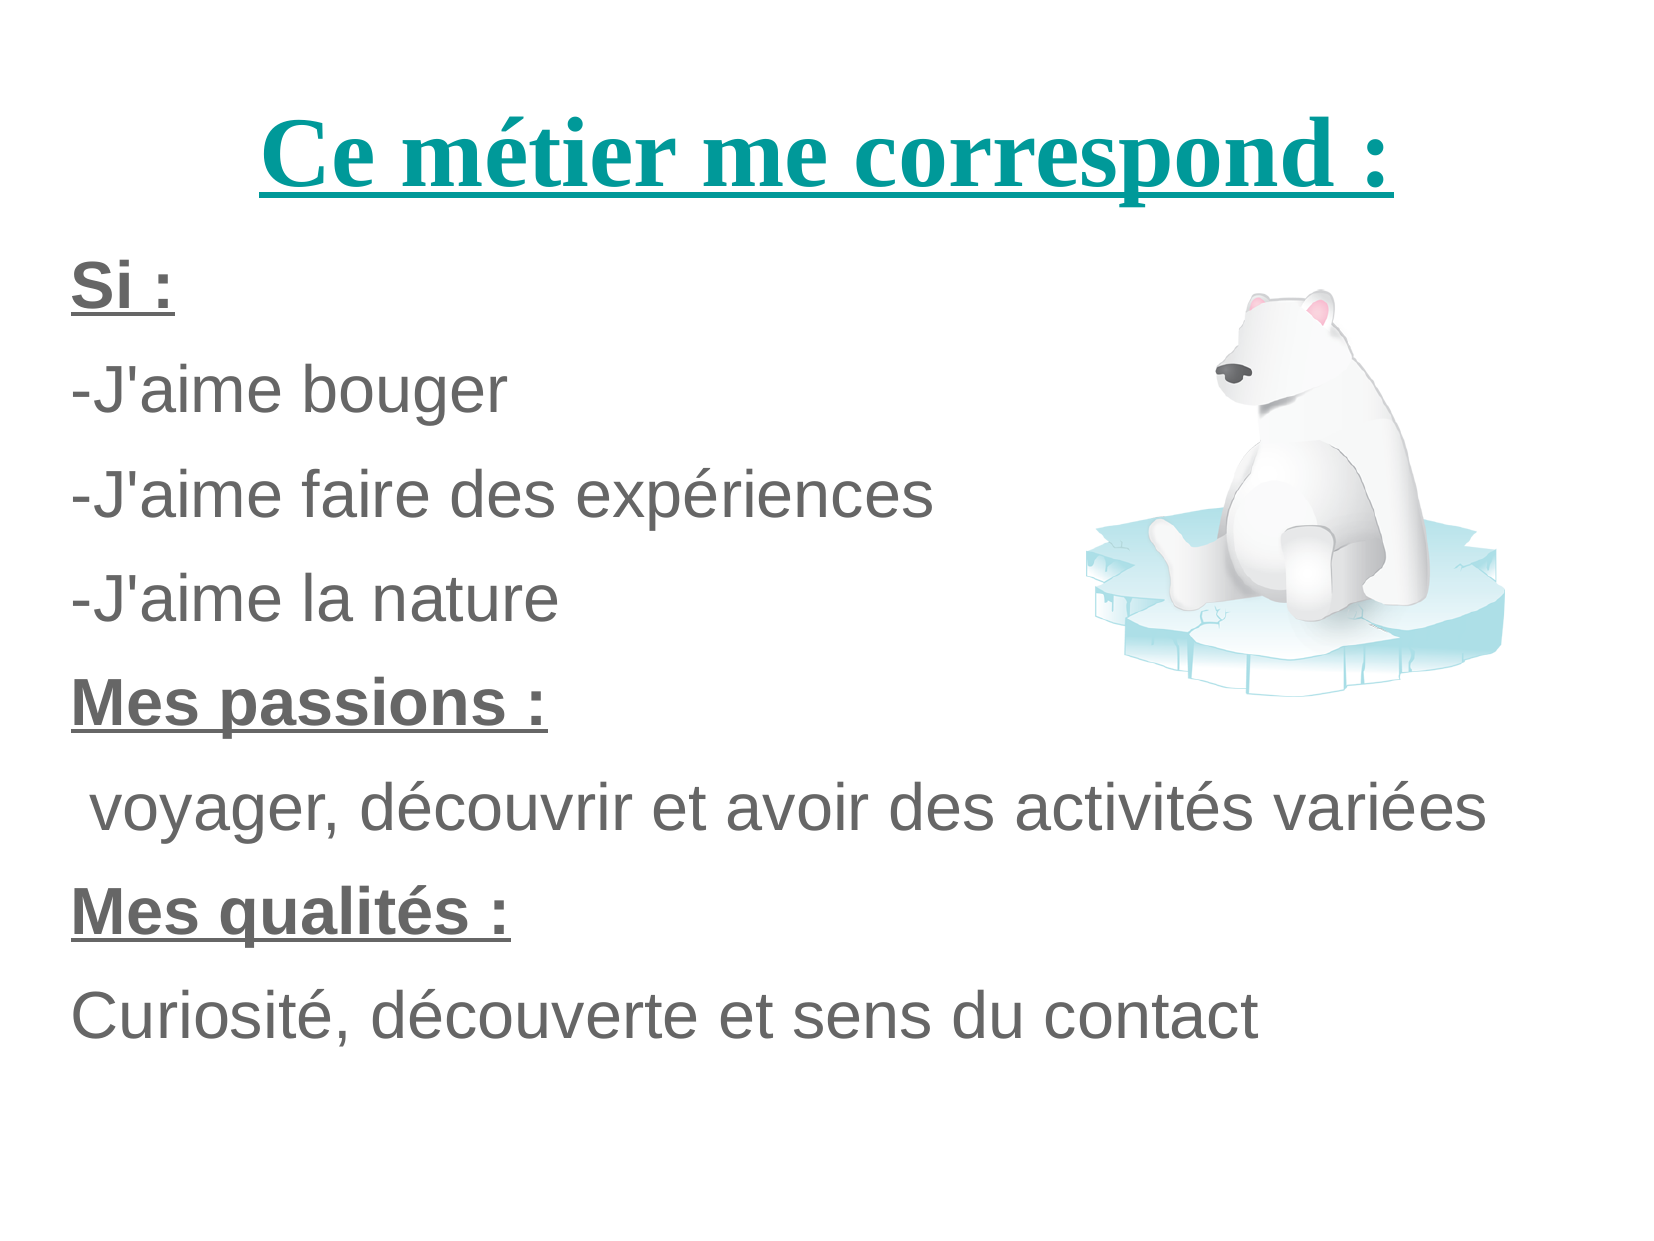

# Ce métier me correspond :
Si :
-J'aime bouger
-J'aime faire des expériences
-J'aime la nature
Mes passions :
 voyager, découvrir et avoir des activités variées
Mes qualités :
Curiosité, découverte et sens du contact